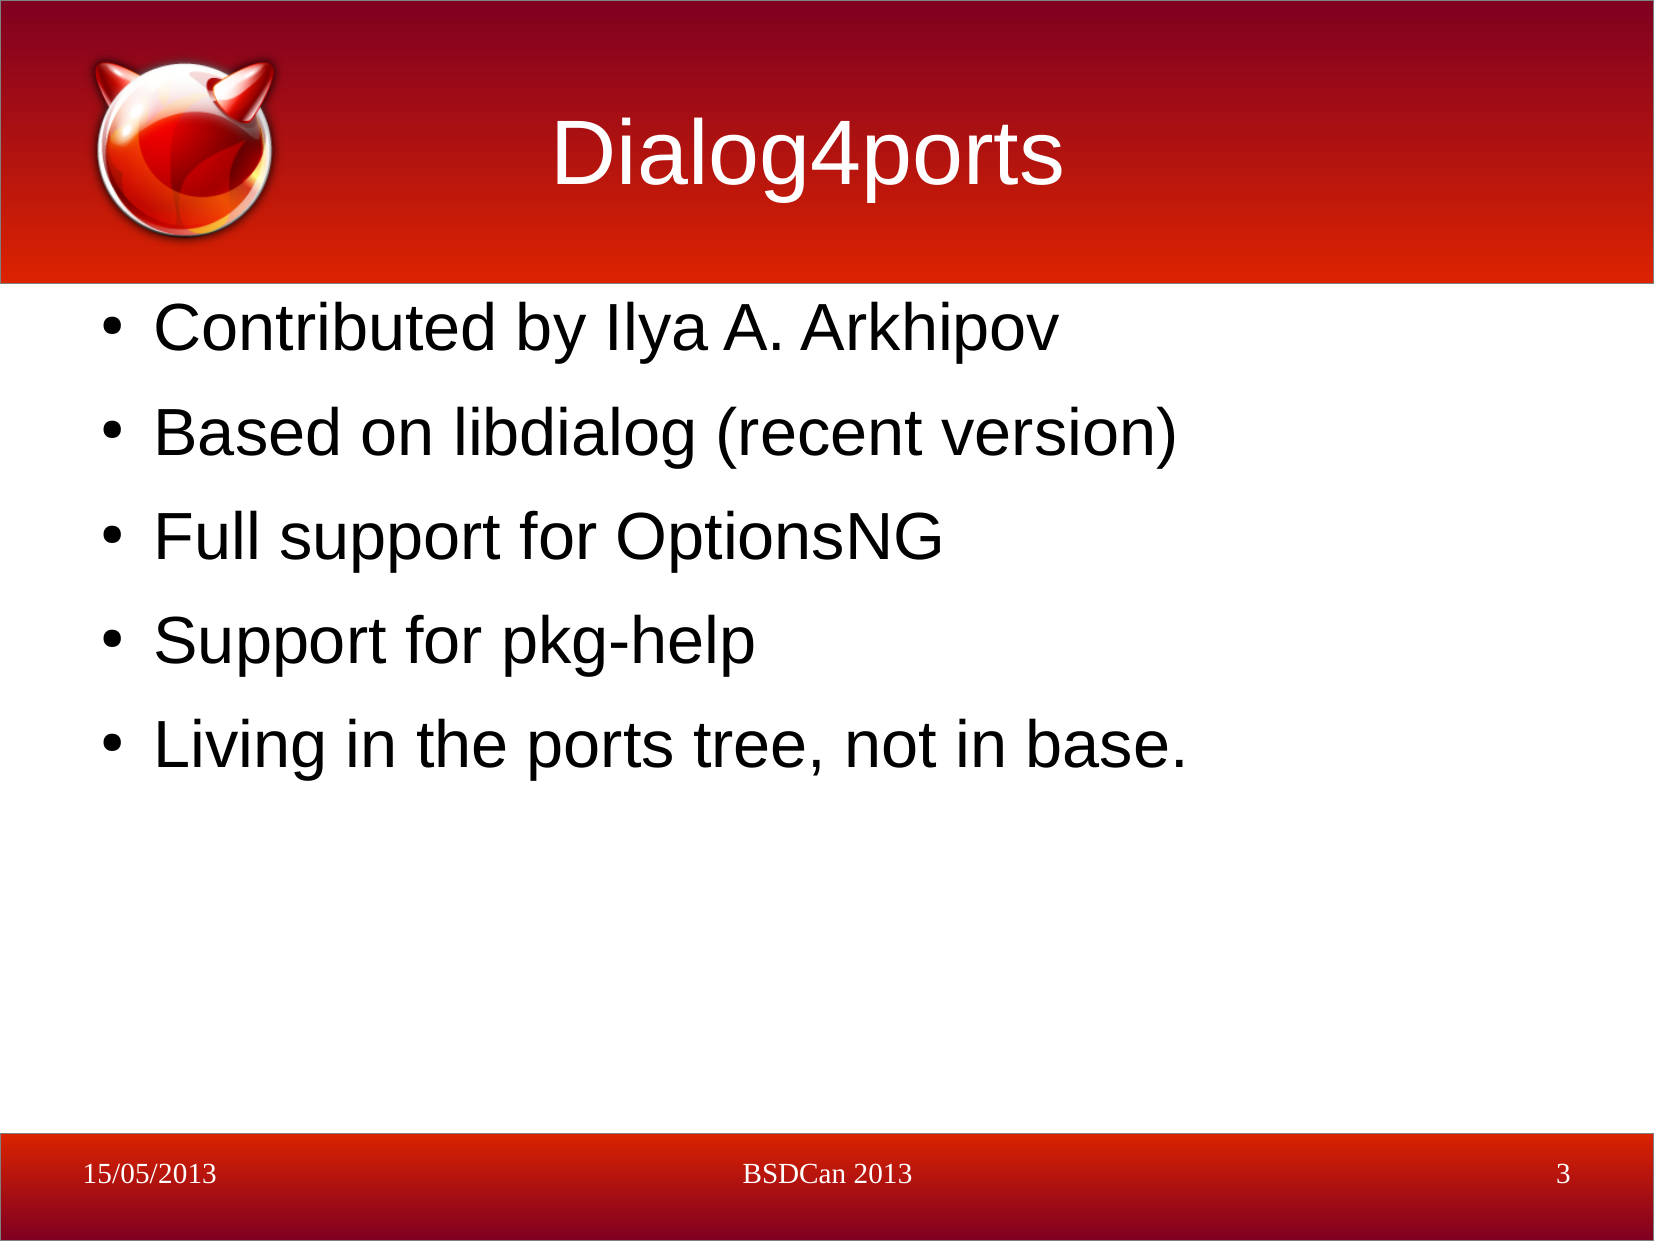

# Dialog4ports
Contributed by Ilya A. Arkhipov
Based on libdialog (recent version)
Full support for OptionsNG
Support for pkg-help
Living in the ports tree, not in base.
15/05/2013
BSDCan 2013
3